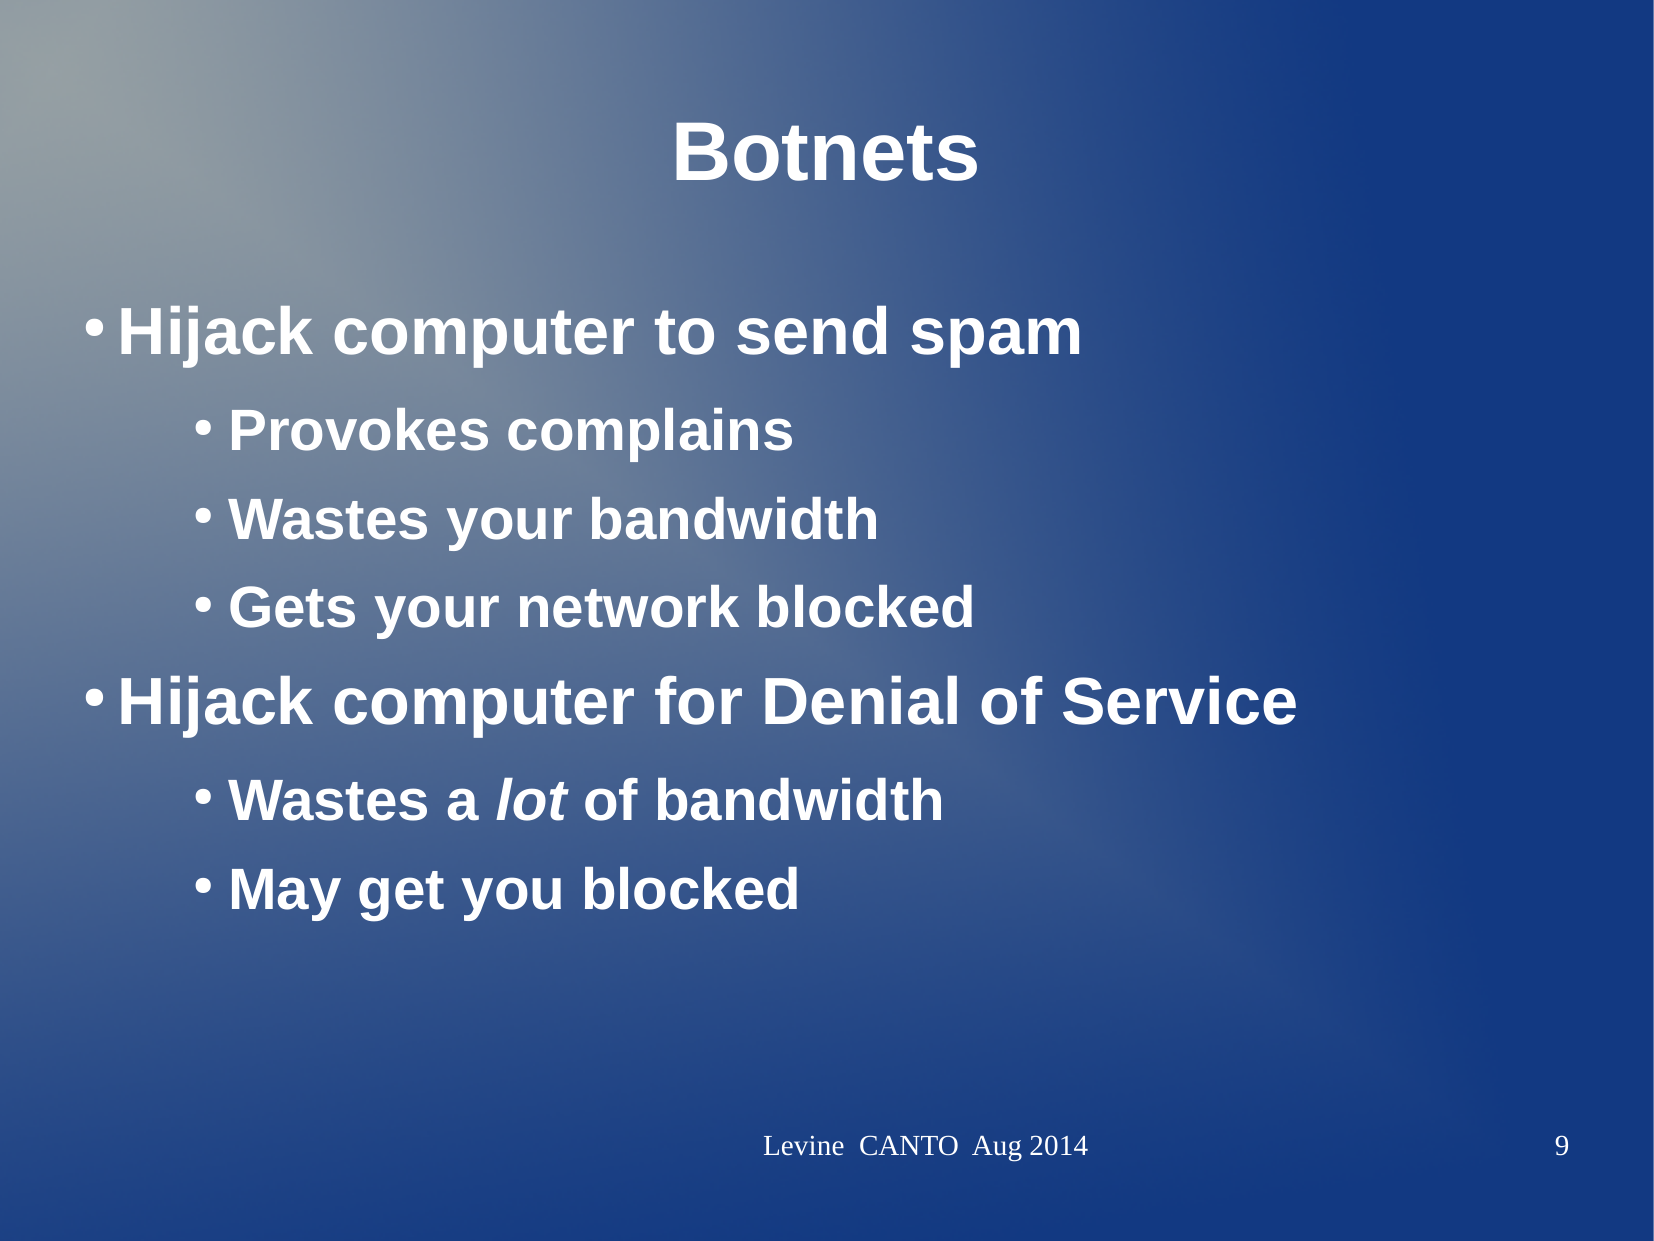

# Botnets
Hijack computer to send spam
Provokes complains
Wastes your bandwidth
Gets your network blocked
Hijack computer for Denial of Service
Wastes a lot of bandwidth
May get you blocked
Levine CANTO Aug 2014
9